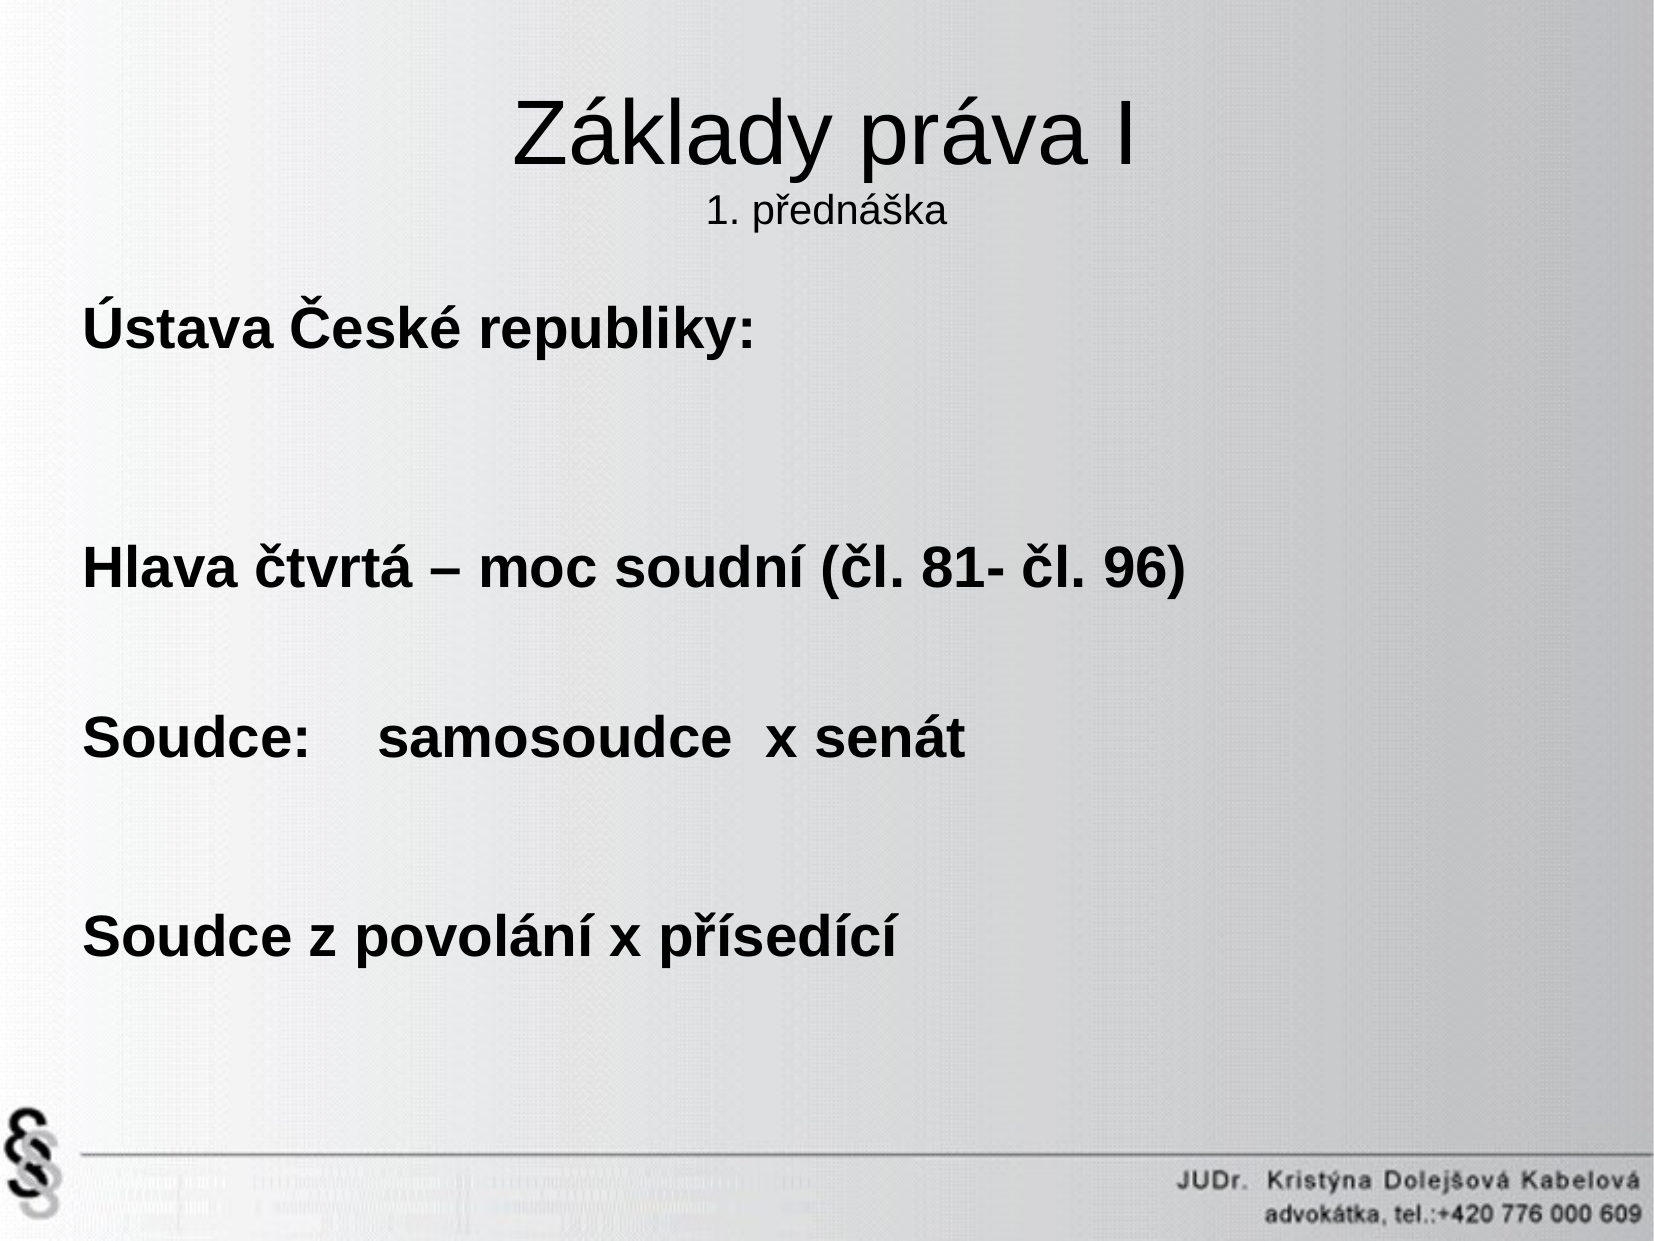

Základy práva I
1. přednáška
Ústava České republiky:
Hlava čtvrtá – moc soudní (čl. 81- čl. 96)
Soudce: 	samosoudce x senát
Soudce z povolání x přísedící